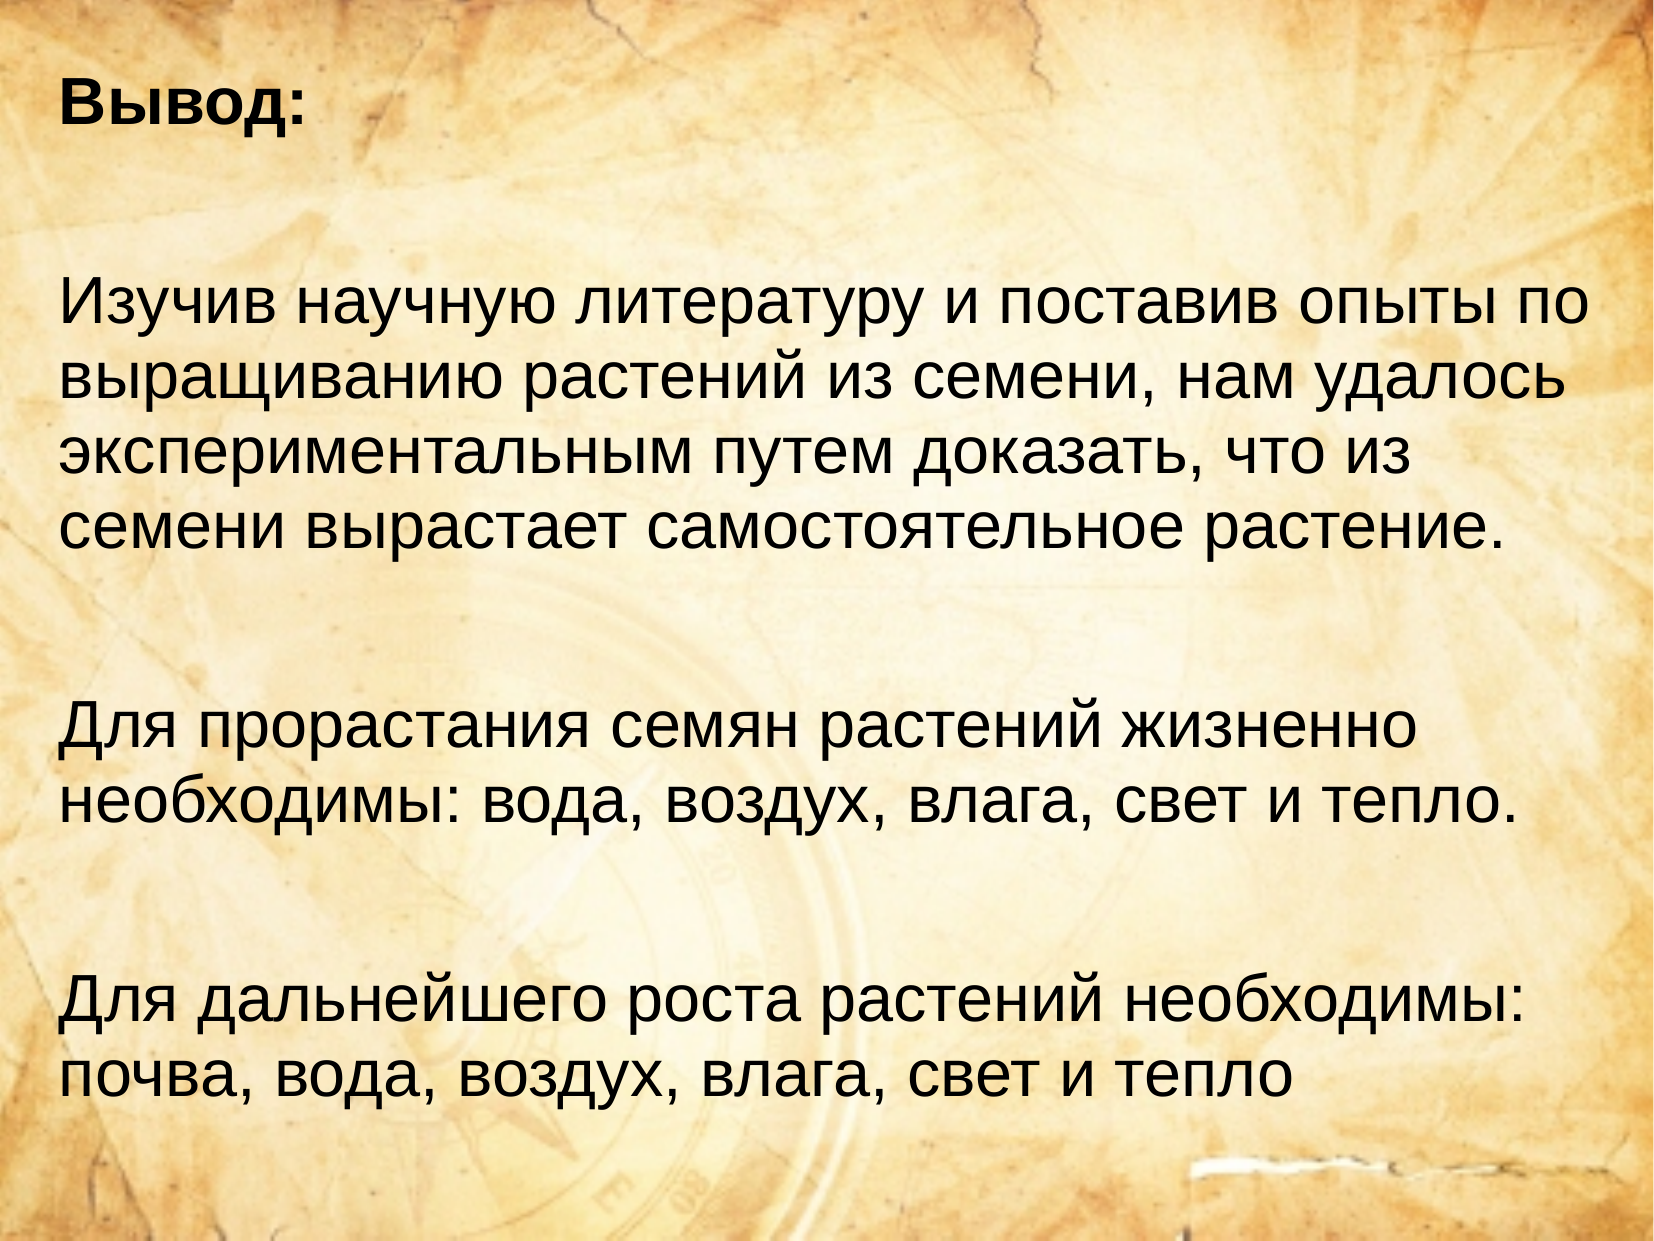

Вывод:
Изучив научную литературу и поставив опыты по выращиванию растений из семени, нам удалось экспериментальным путем доказать, что из семени вырастает самостоятельное растение.
Для прорастания семян растений жизненно необходимы: вода, воздух, влага, свет и тепло.
Для дальнейшего роста растений необходимы: почва, вода, воздух, влага, свет и тепло